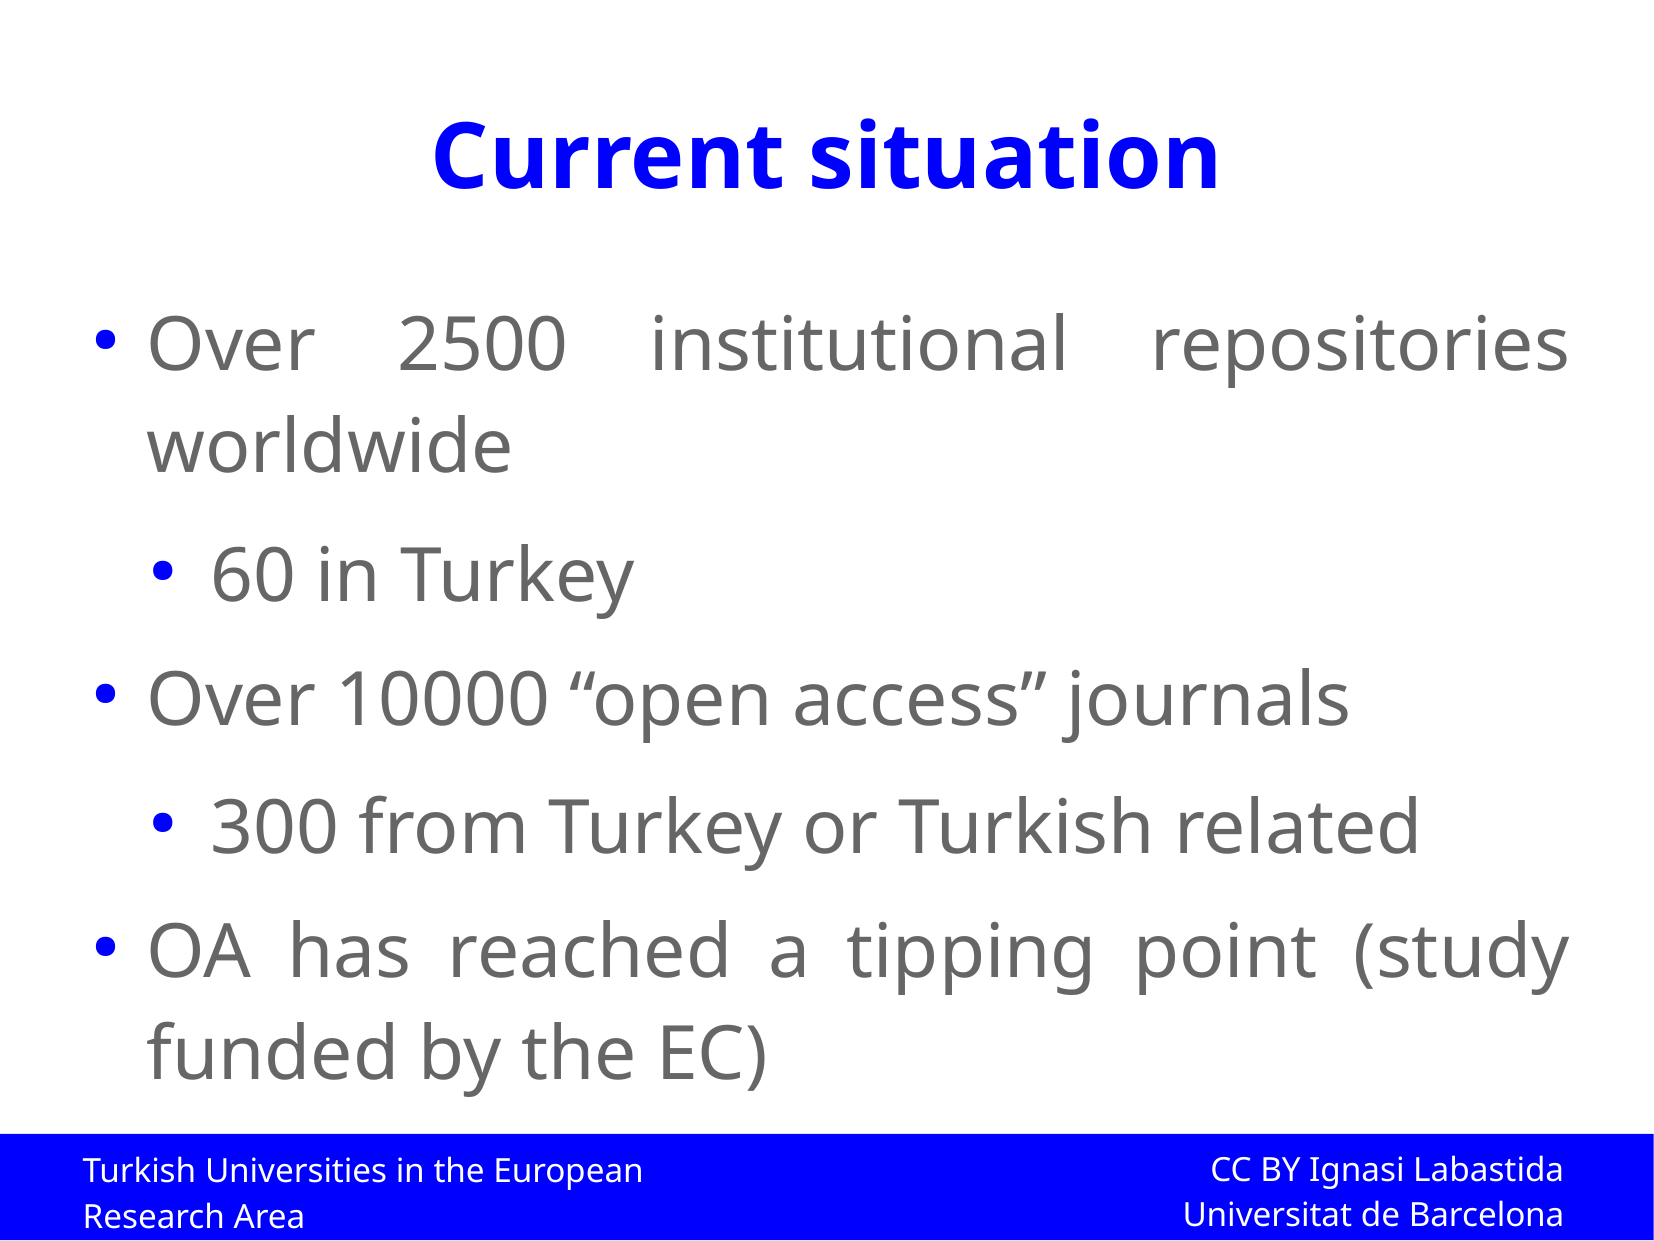

# Current situation
Over 2500 institutional repositories worldwide
60 in Turkey
Over 10000 “open access” journals
300 from Turkey or Turkish related
OA has reached a tipping point (study funded by the EC)